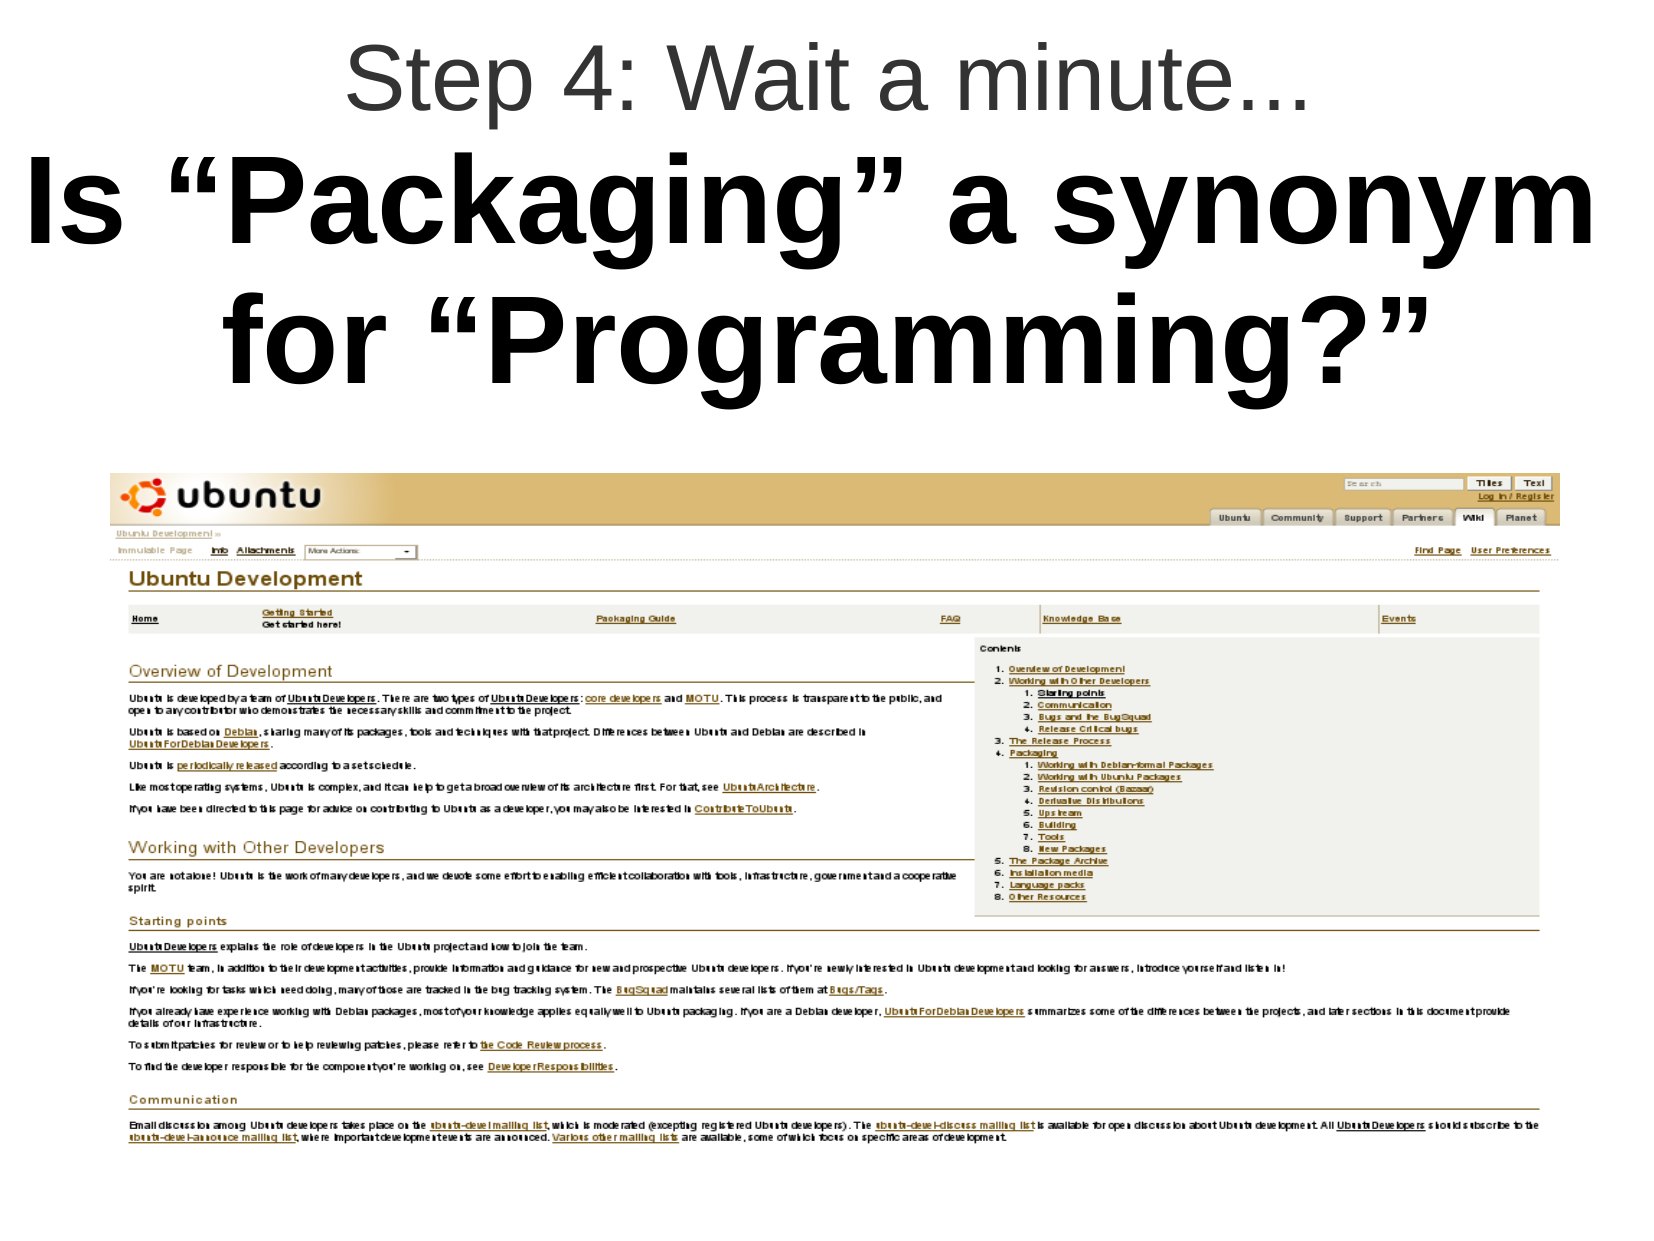

Step 4: Wait a minute...
Is “Packaging” a synonym
for “Programming?”